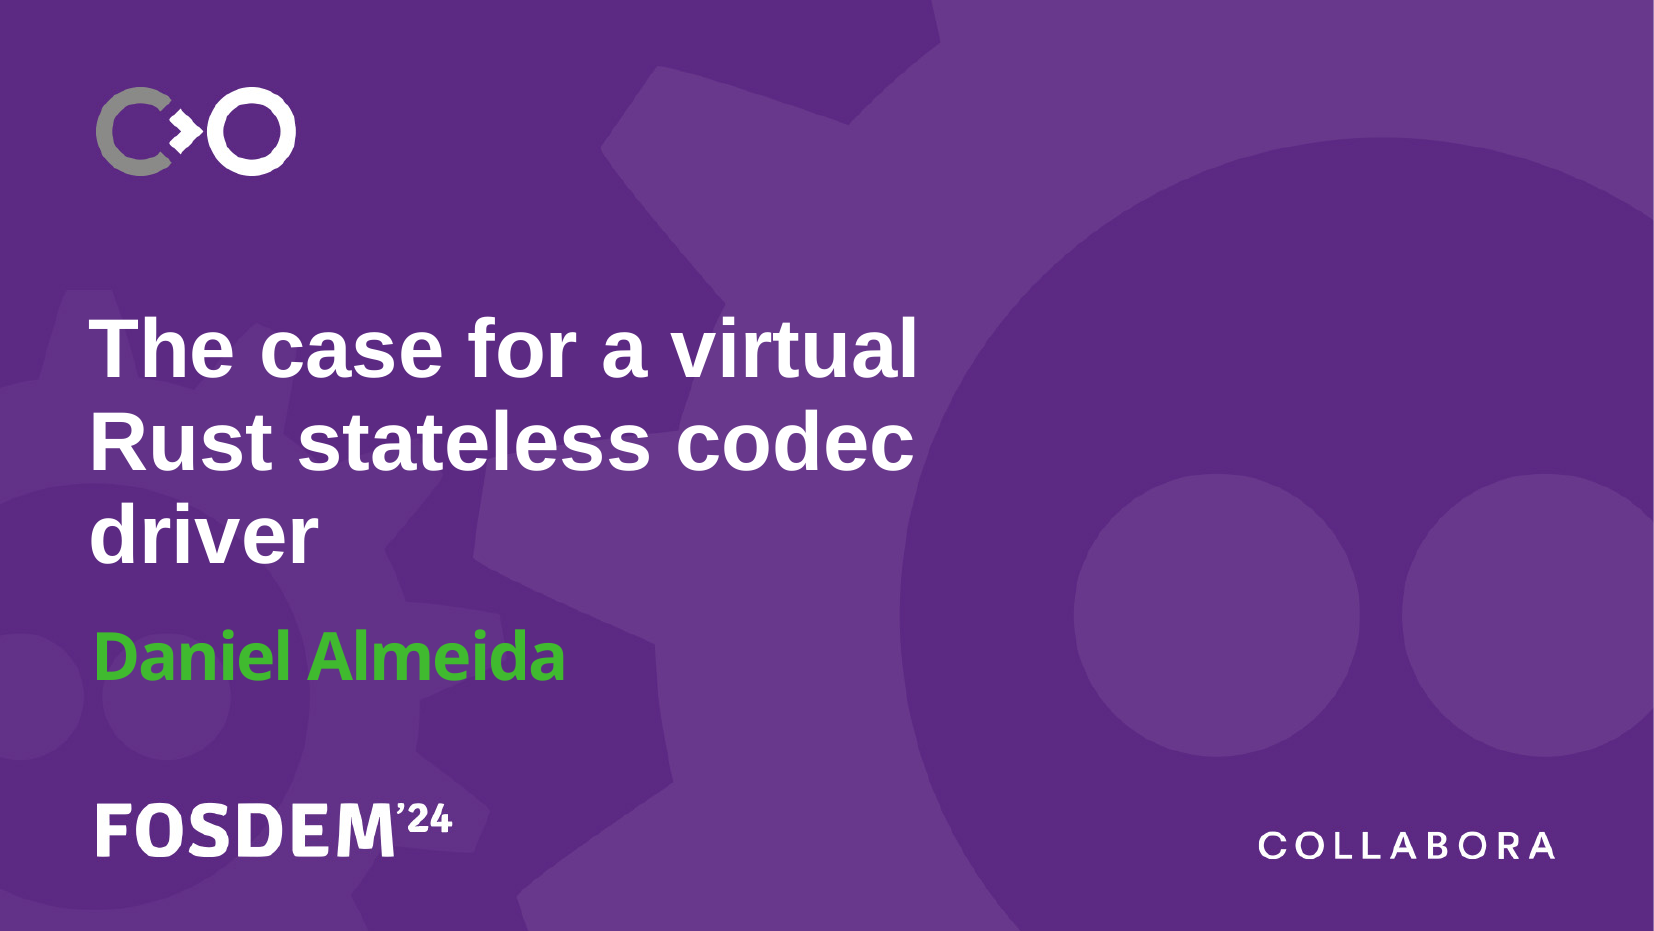

# The case for a virtual Rust stateless codec driver
Daniel Almeida